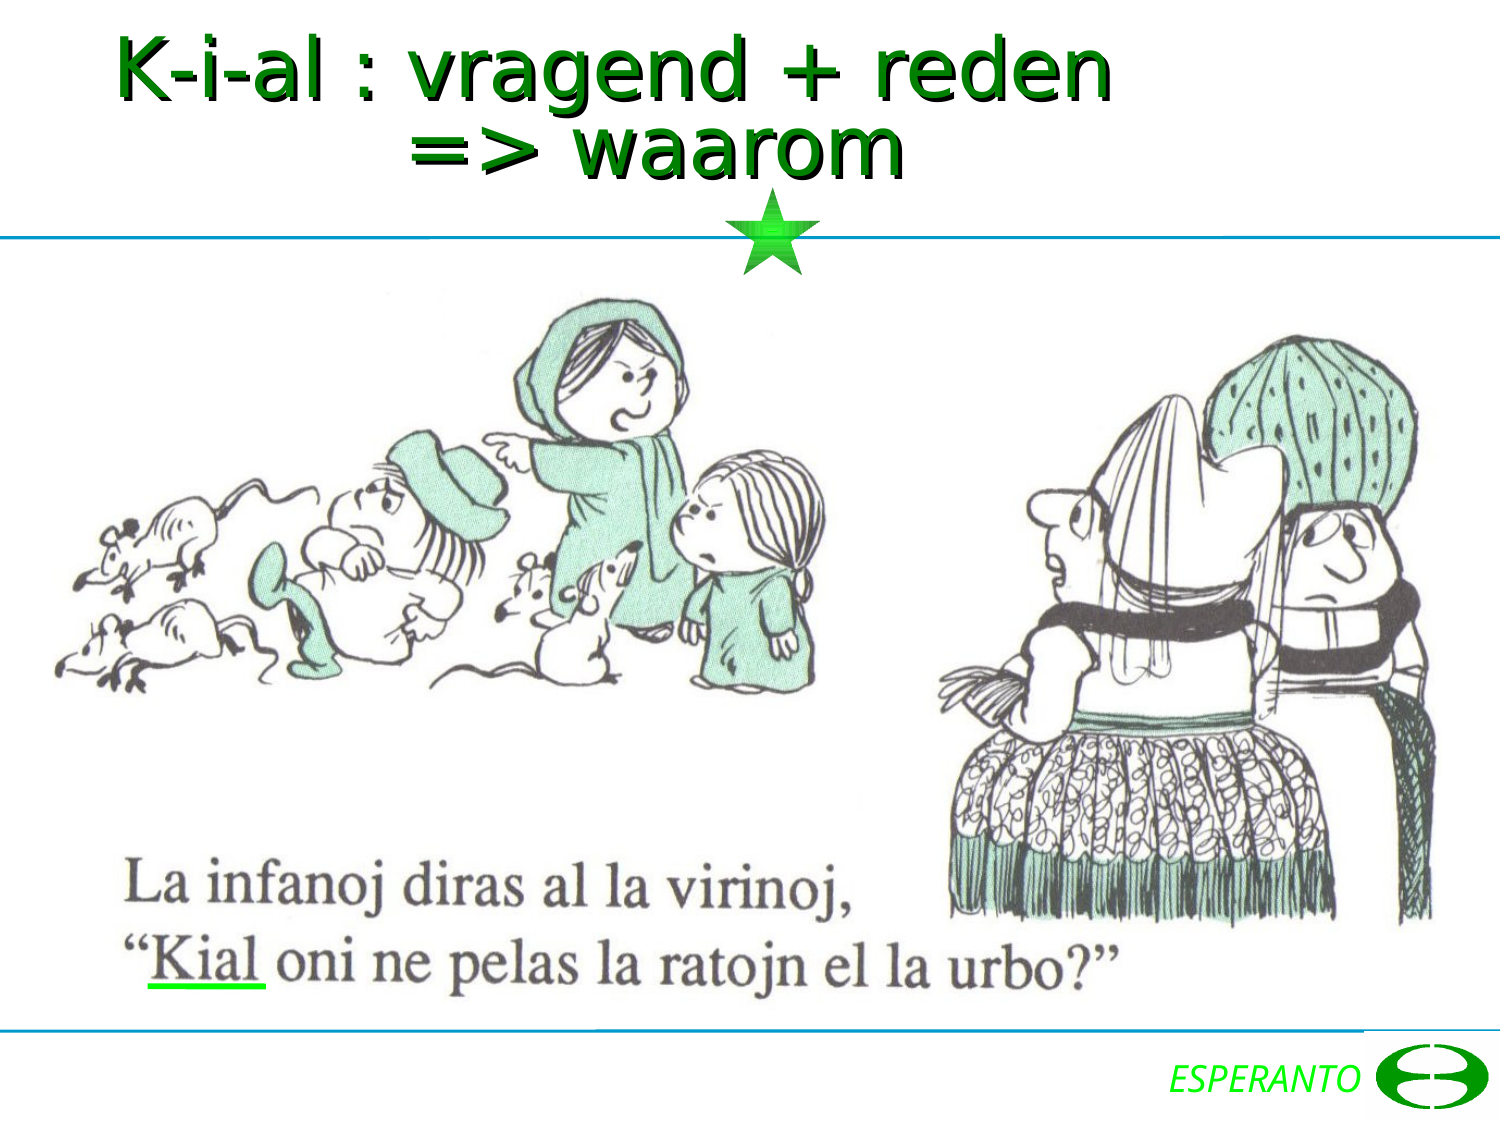

# K-i-al : vragend + reden => waarom